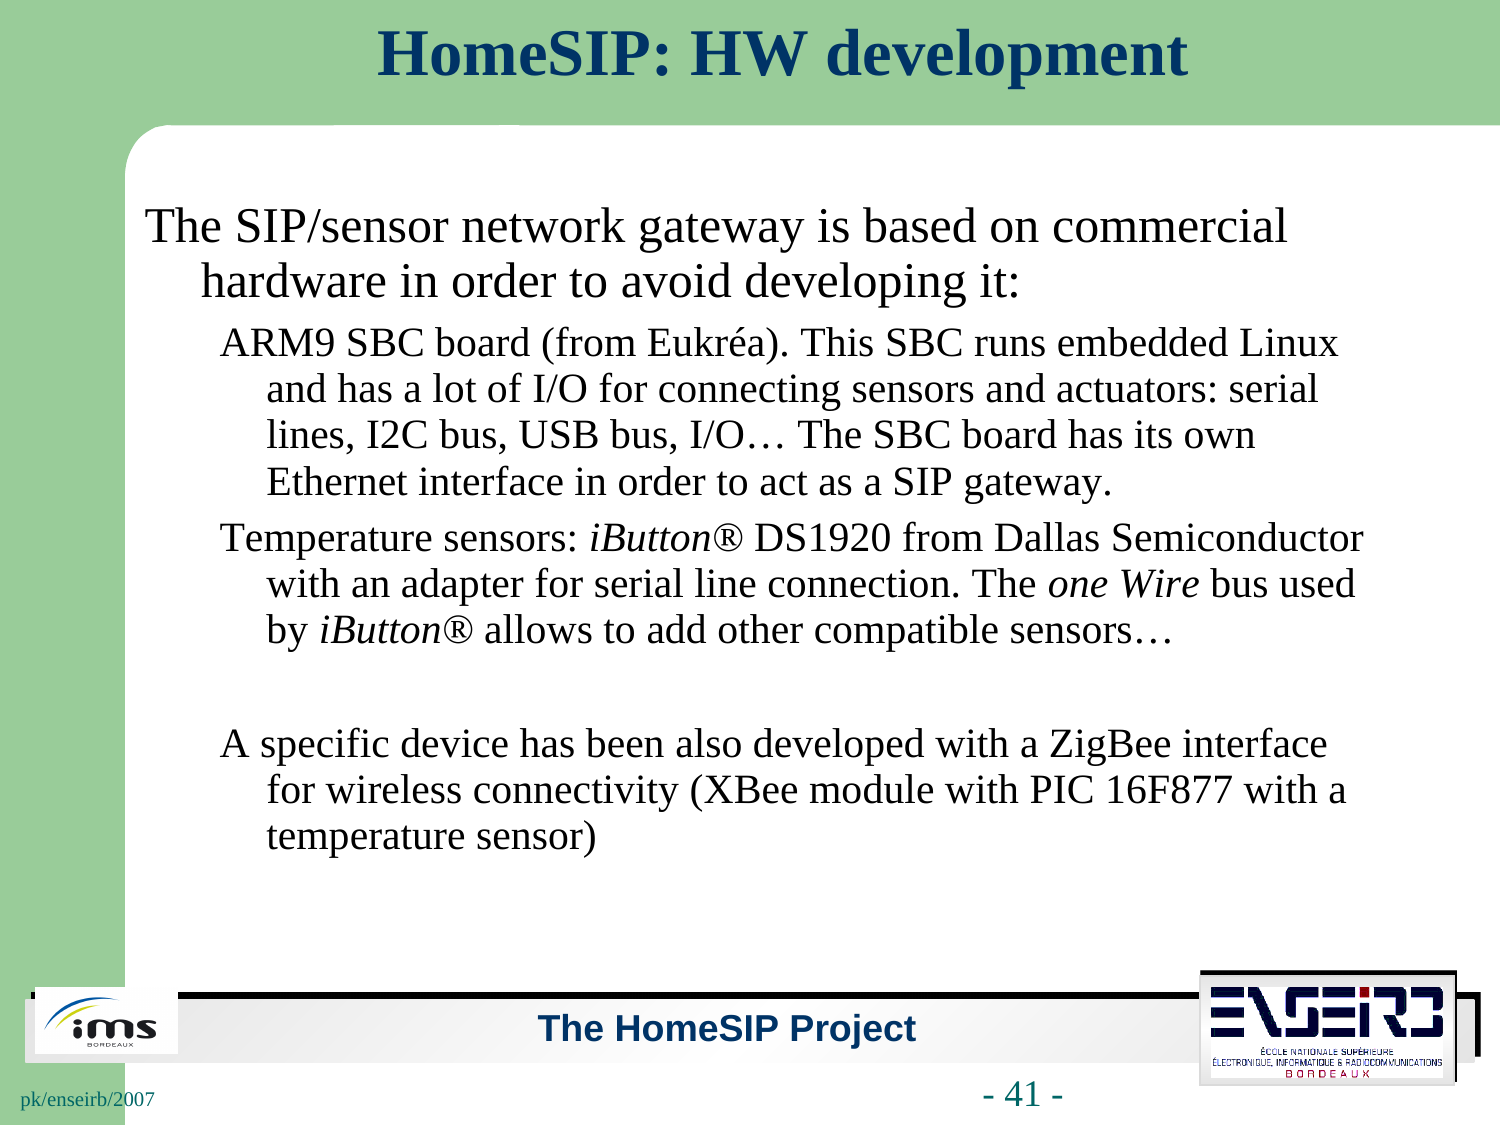

HomeSIP: HW development
The SIP/sensor network gateway is based on commercial hardware in order to avoid developing it:
ARM9 SBC board (from Eukréa). This SBC runs embedded Linux and has a lot of I/O for connecting sensors and actuators: serial lines, I2C bus, USB bus, I/O… The SBC board has its own Ethernet interface in order to act as a SIP gateway.
Temperature sensors: iButton® DS1920 from Dallas Semiconductor with an adapter for serial line connection. The one Wire bus used by iButton® allows to add other compatible sensors…
A specific device has been also developed with a ZigBee interface for wireless connectivity (XBee module with PIC 16F877 with a temperature sensor)